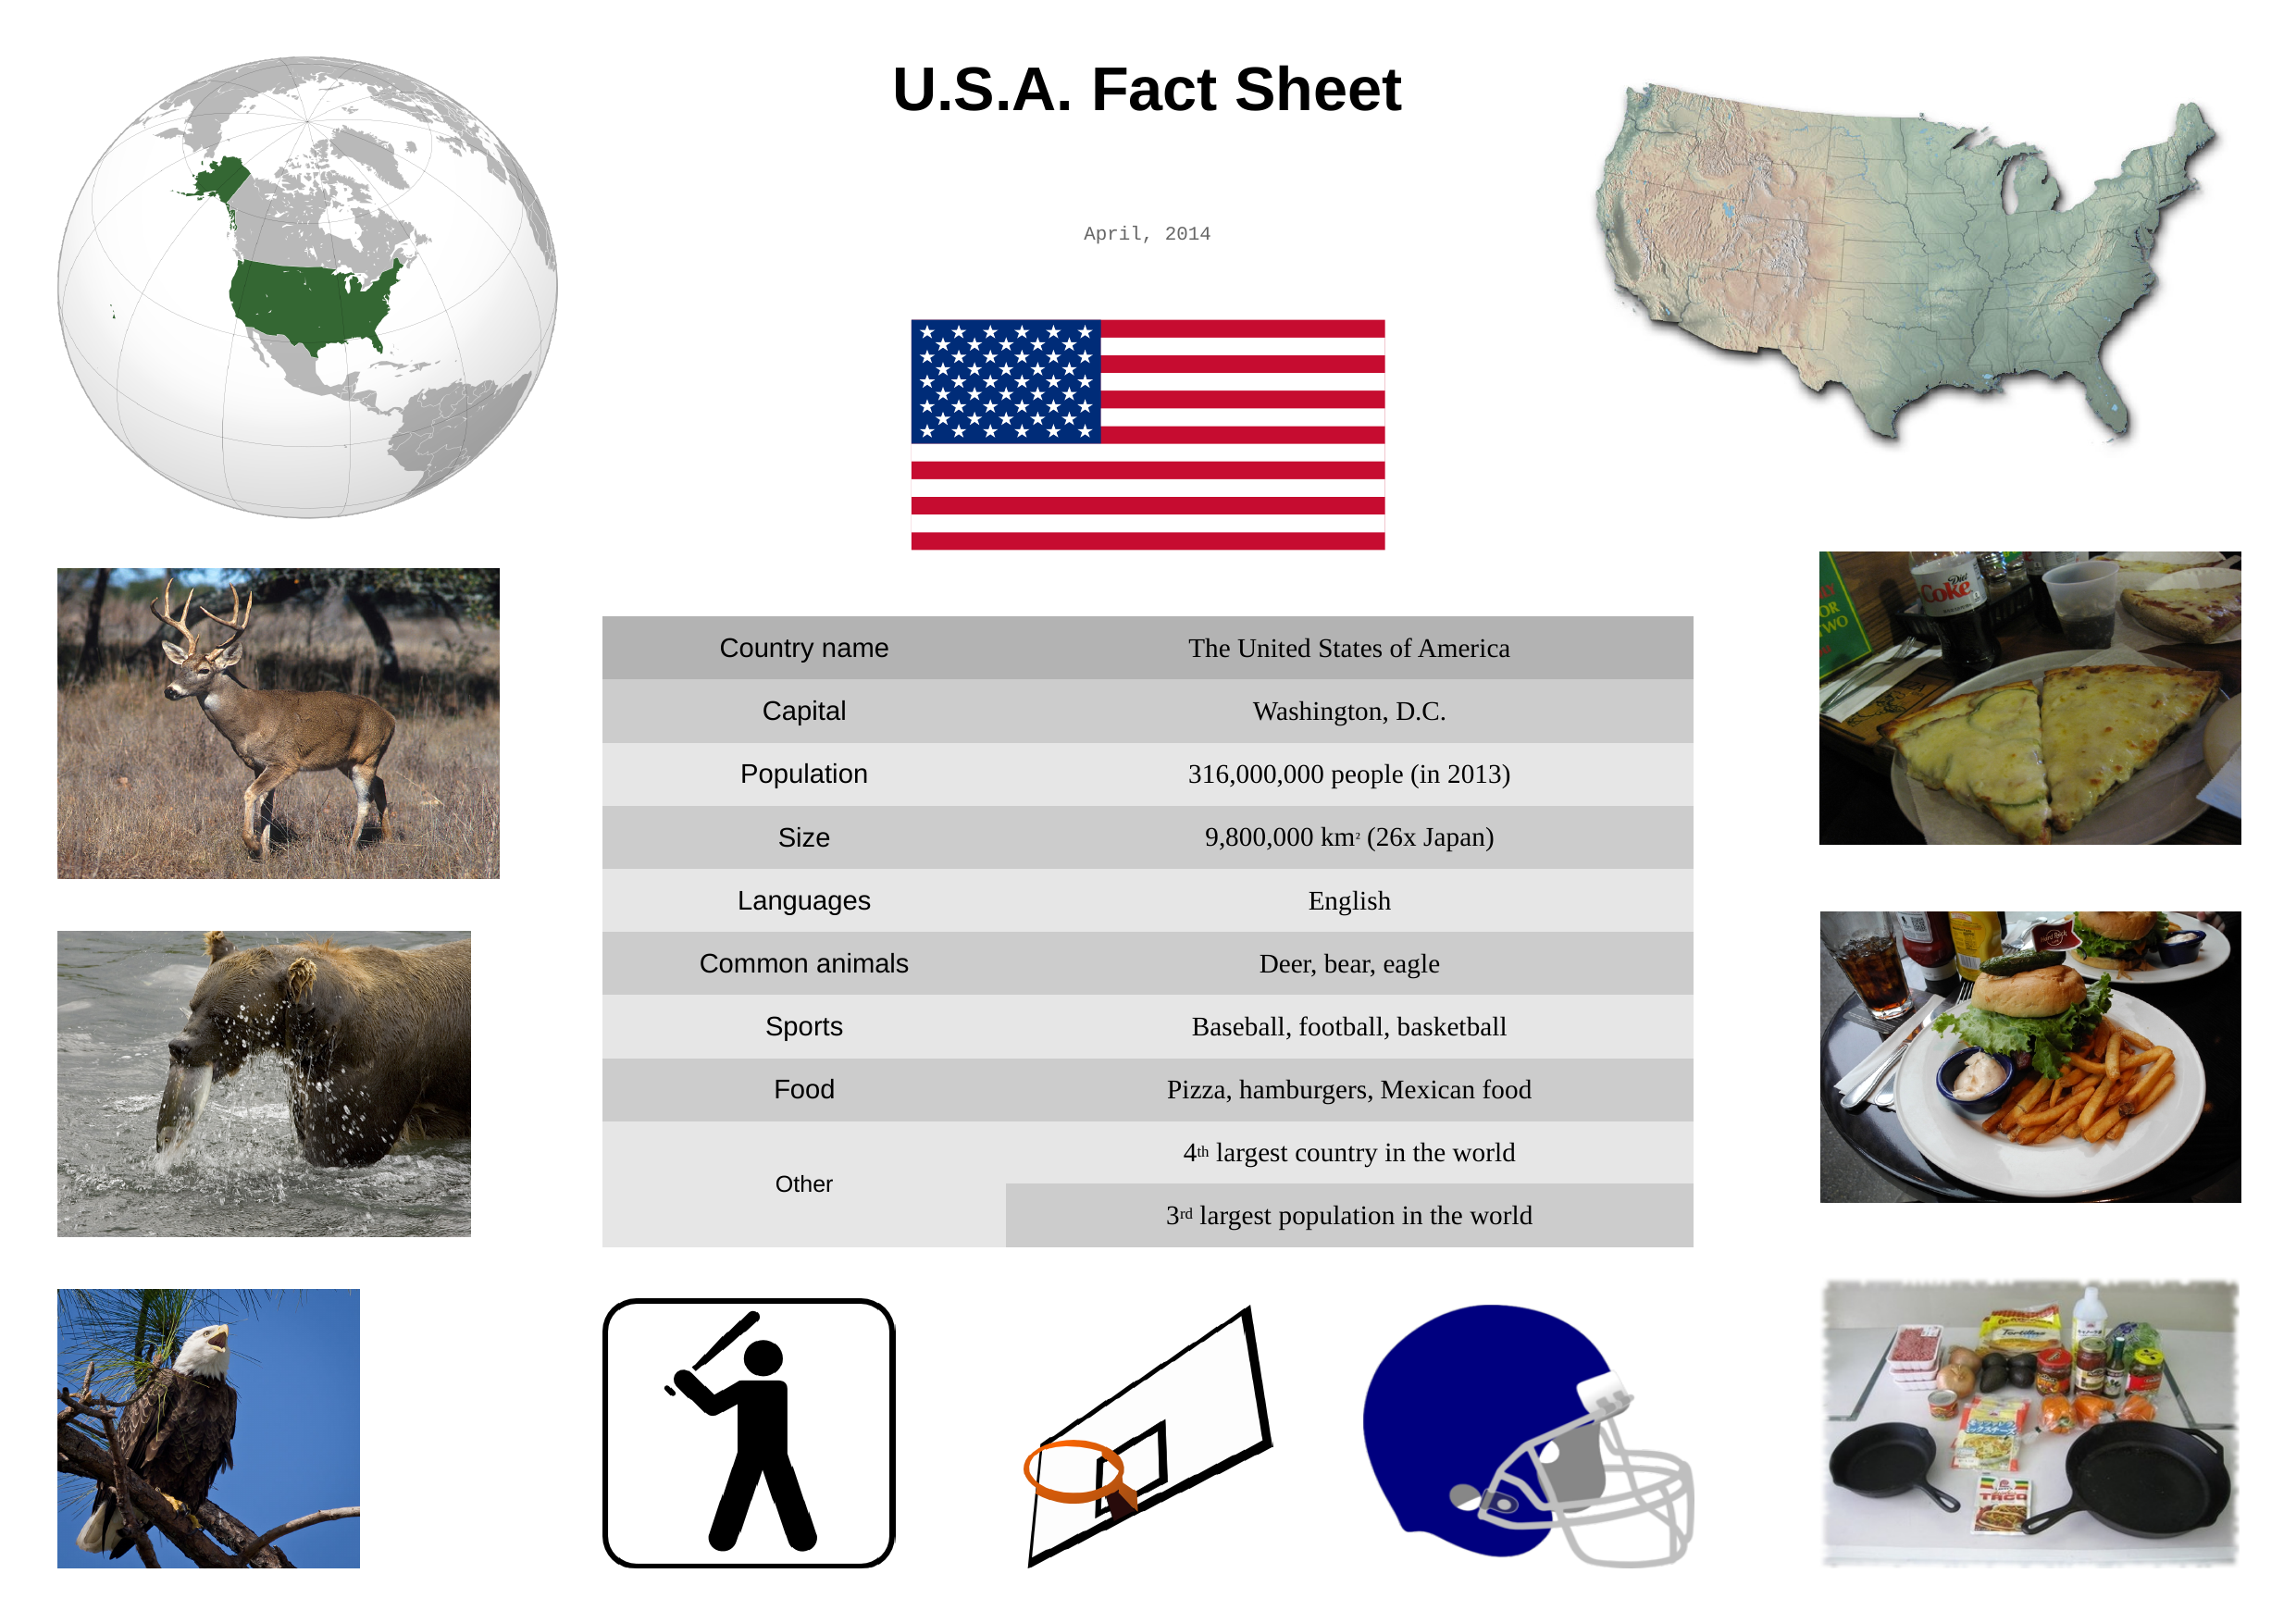

# U.S.A. Fact Sheet
April, 2014
| Country name | The United States of America |
| --- | --- |
| Capital | Washington, D.C. |
| Population | 316,000,000 people (in 2013) |
| Size | 9,800,000 km² (26x Japan) |
| Languages | English |
| Common animals | Deer, bear, eagle |
| Sports | Baseball, football, basketball |
| Food | Pizza, hamburgers, Mexican food |
| Other | 4th largest country in the world |
| | 3rd largest population in the world |